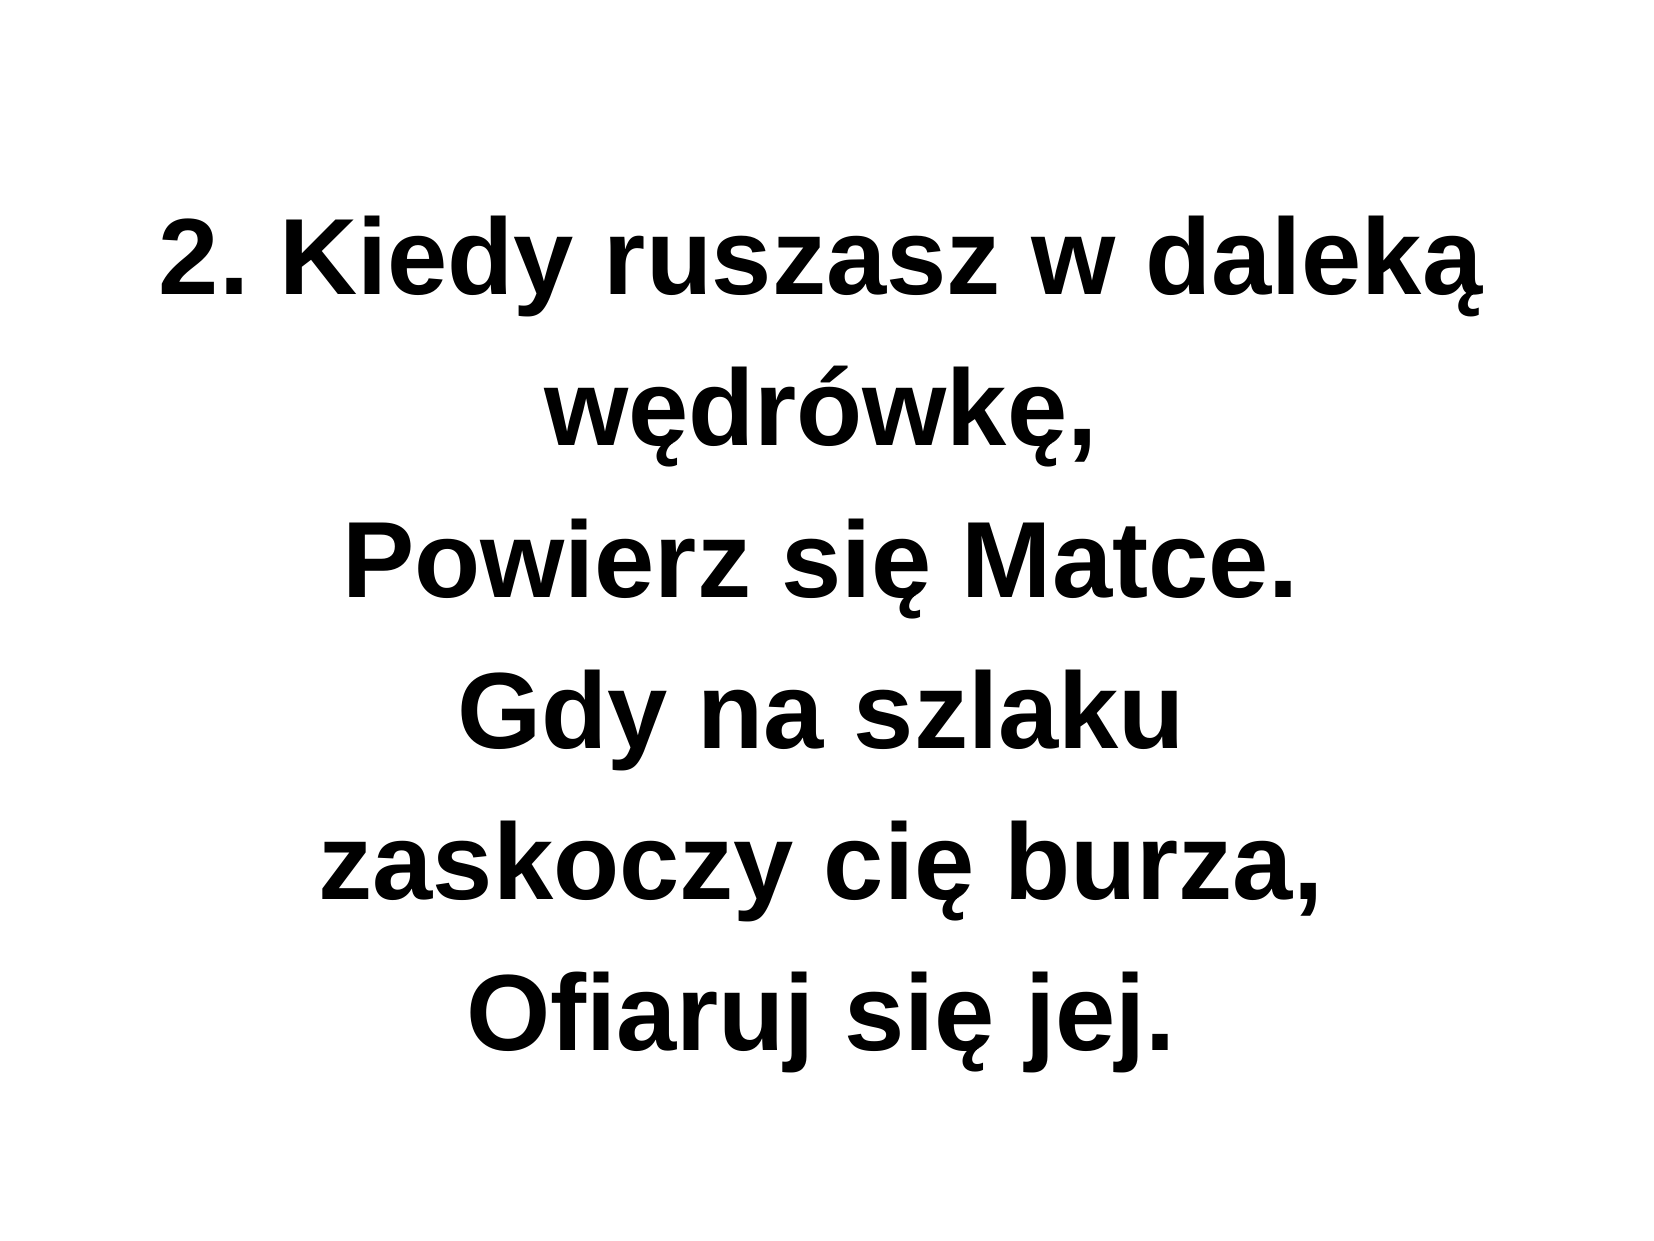

# 2. Kiedy ruszasz w daleką wędrówkę,
Powierz się Matce.
Gdy na szlaku
zaskoczy cię burza,
Ofiaruj się jej.